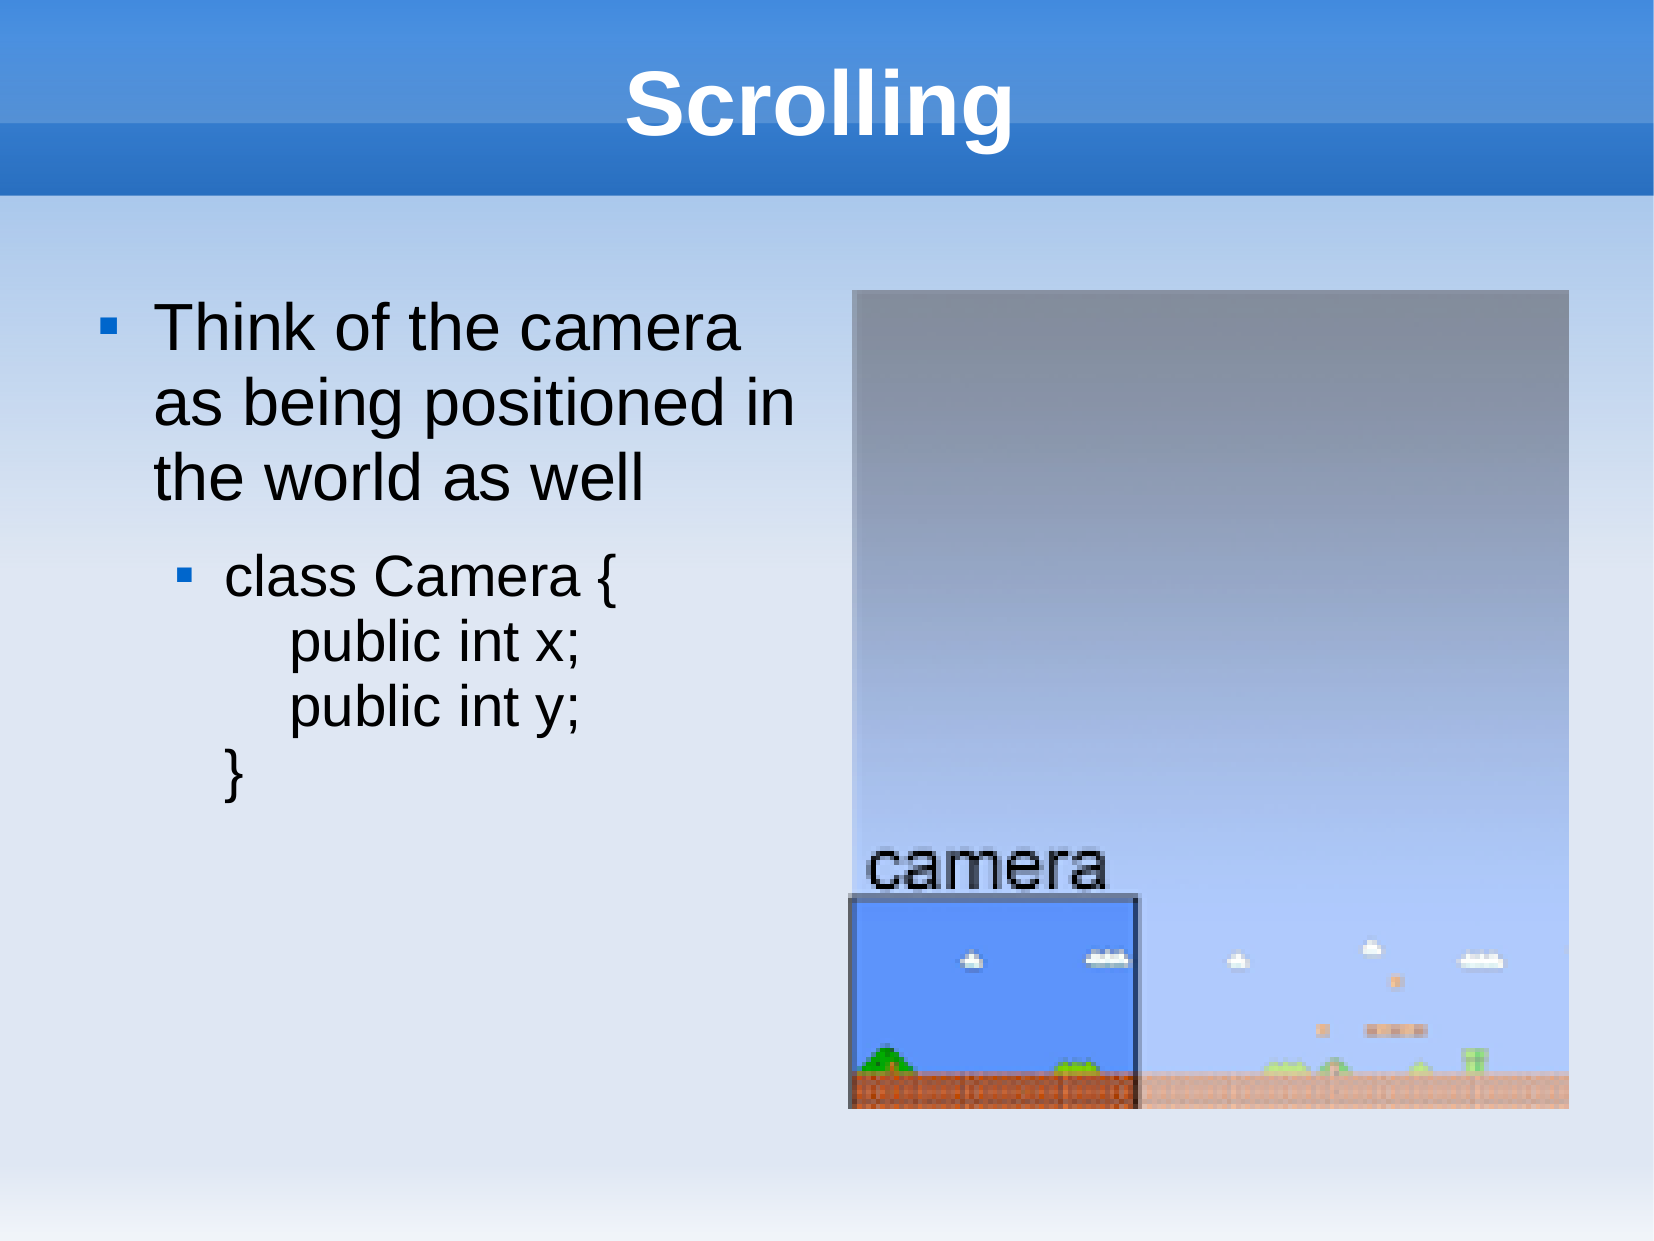

# Scrolling
Think of the camera as being positioned in the world as well
class Camera {
 public int x;
 public int y;
}